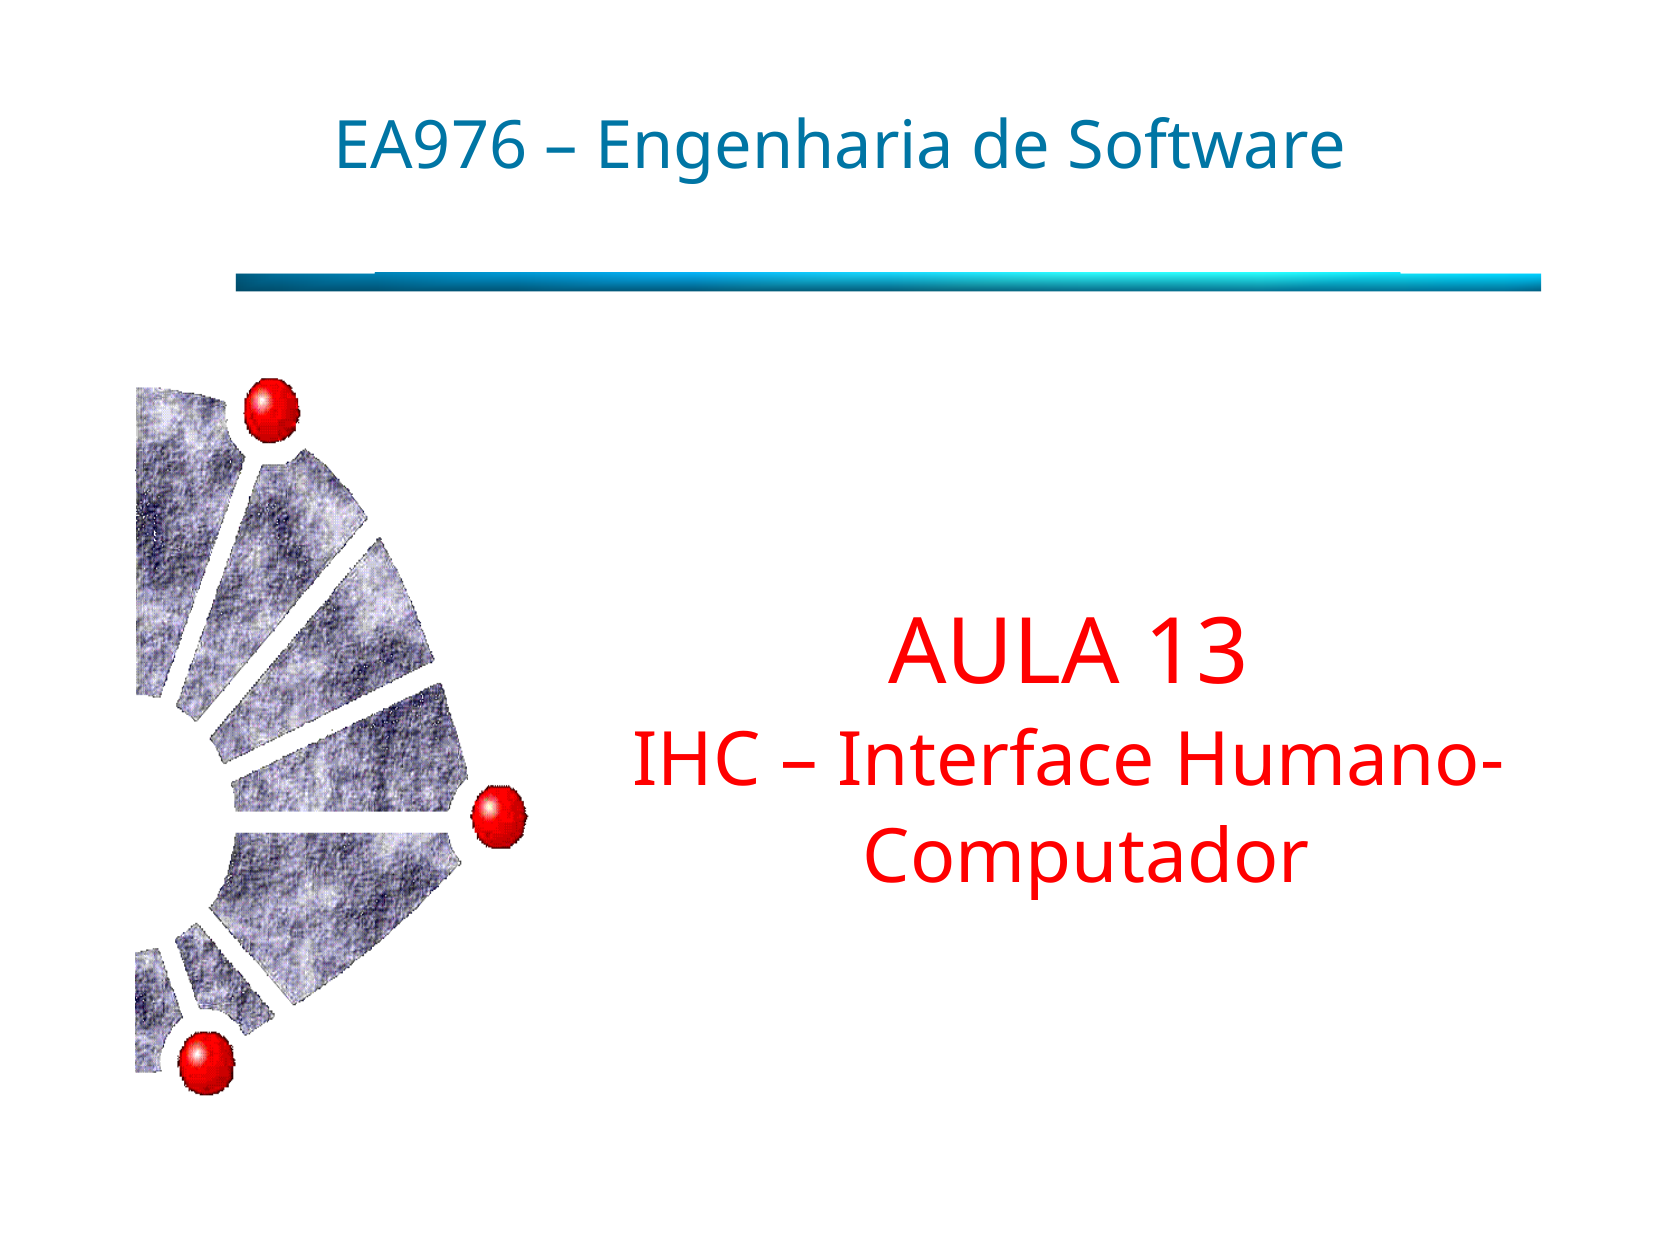

# EA976 – Engenharia de Software
AULA 13
IHC – Interface Humano-Computador